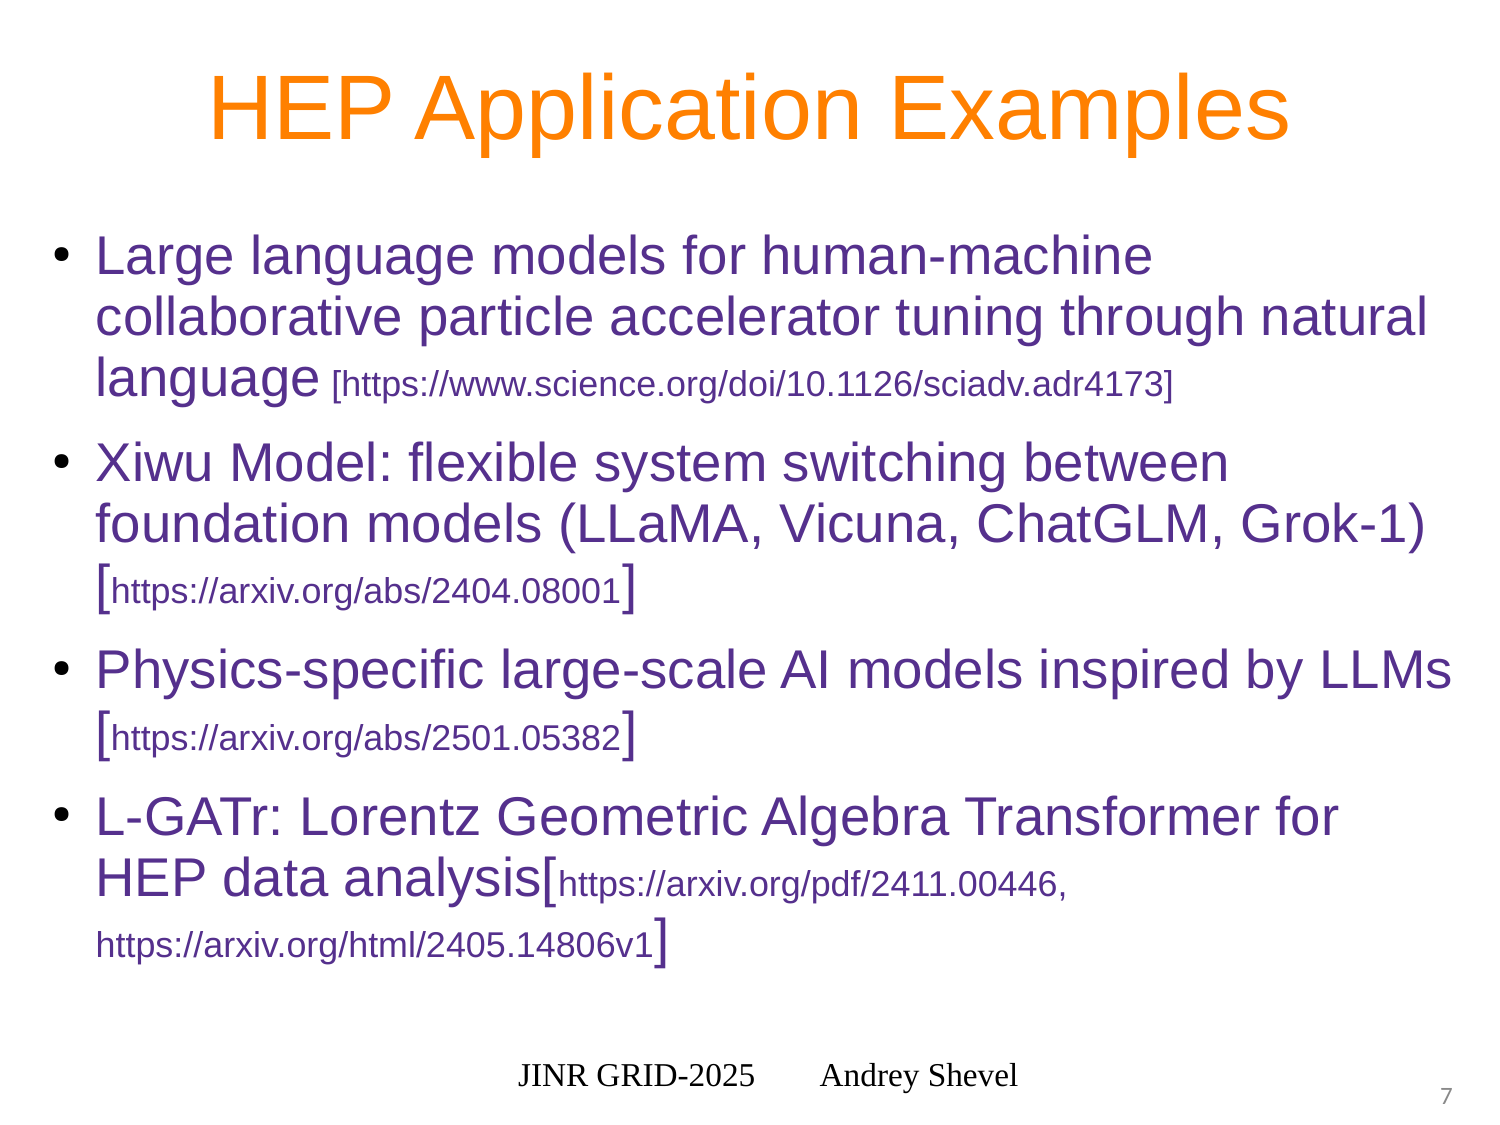

# HEP Application Examples
Large language models for human-machine collaborative particle accelerator tuning through natural language [https://www.science.org/doi/10.1126/sciadv.adr4173]
Xiwu Model: flexible system switching between foundation models (LLaMA, Vicuna, ChatGLM, Grok-1) [https://arxiv.org/abs/2404.08001]
Physics-specific large-scale AI models inspired by LLMs [https://arxiv.org/abs/2501.05382]
L-GATr: Lorentz Geometric Algebra Transformer for HEP data analysis[https://arxiv.org/pdf/2411.00446, https://arxiv.org/html/2405.14806v1]
7